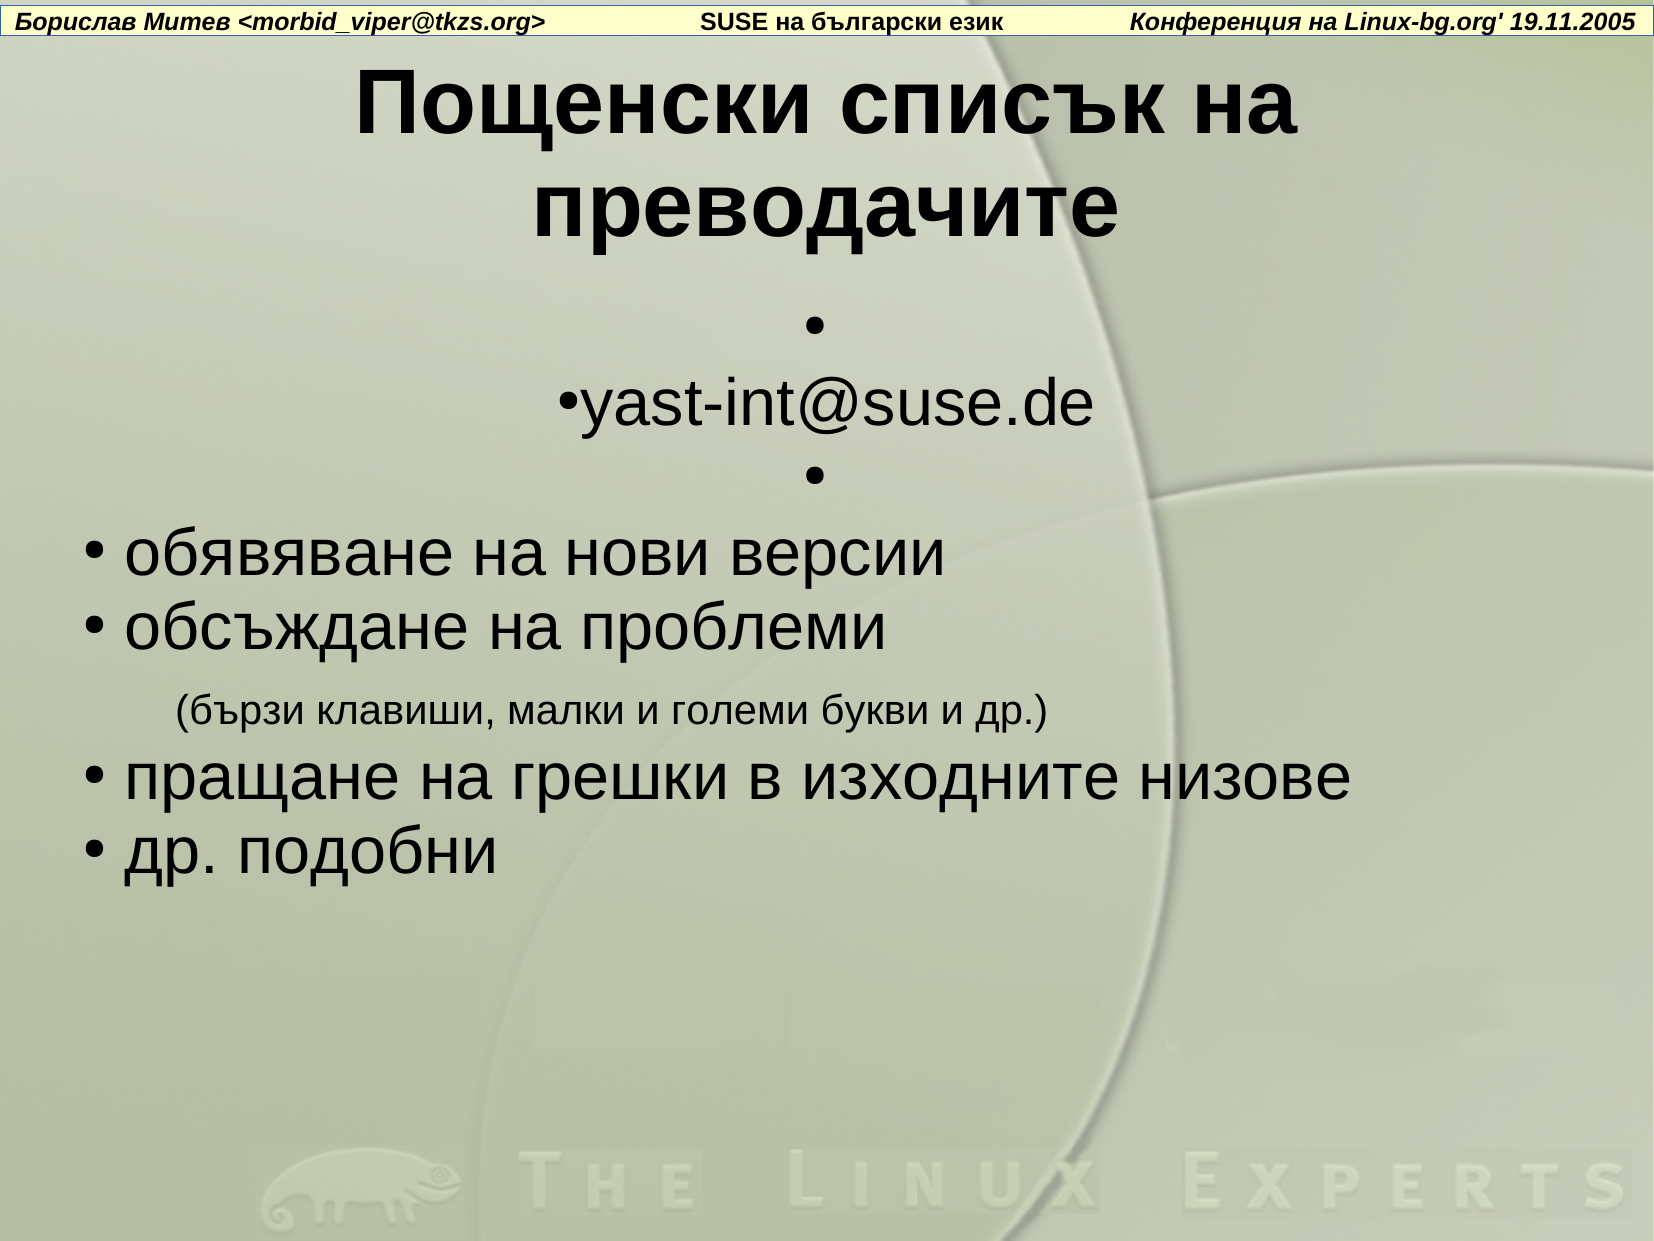

# Пощенски списък на преводачите
yast-int@suse.de
 обявяване на нови версии
 обсъждане на проблеми
 (бързи клавиши, малки и големи букви и др.)
 пращане на грешки в изходните низове
 др. подобни